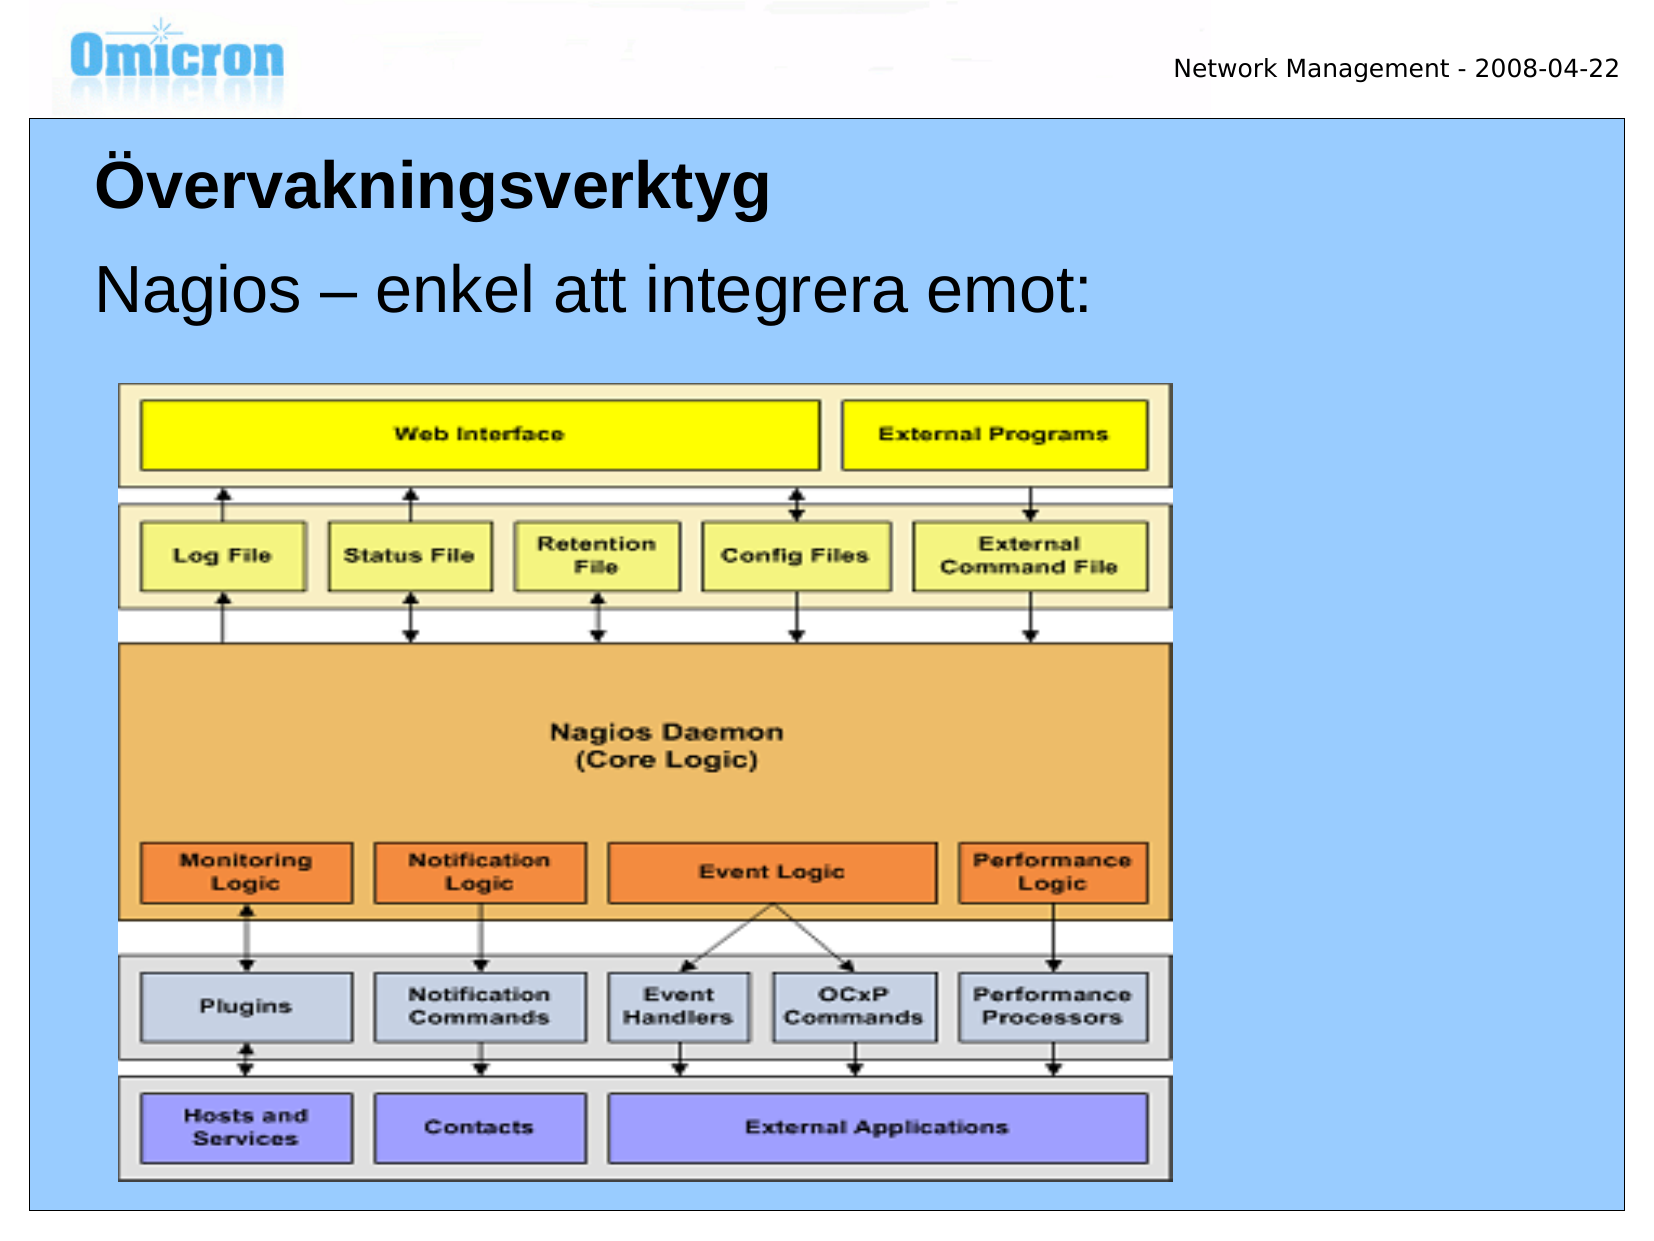

Network Management - 2008-04-22
Övervakningsverktyg
Nagios – enkel att integrera emot:
#